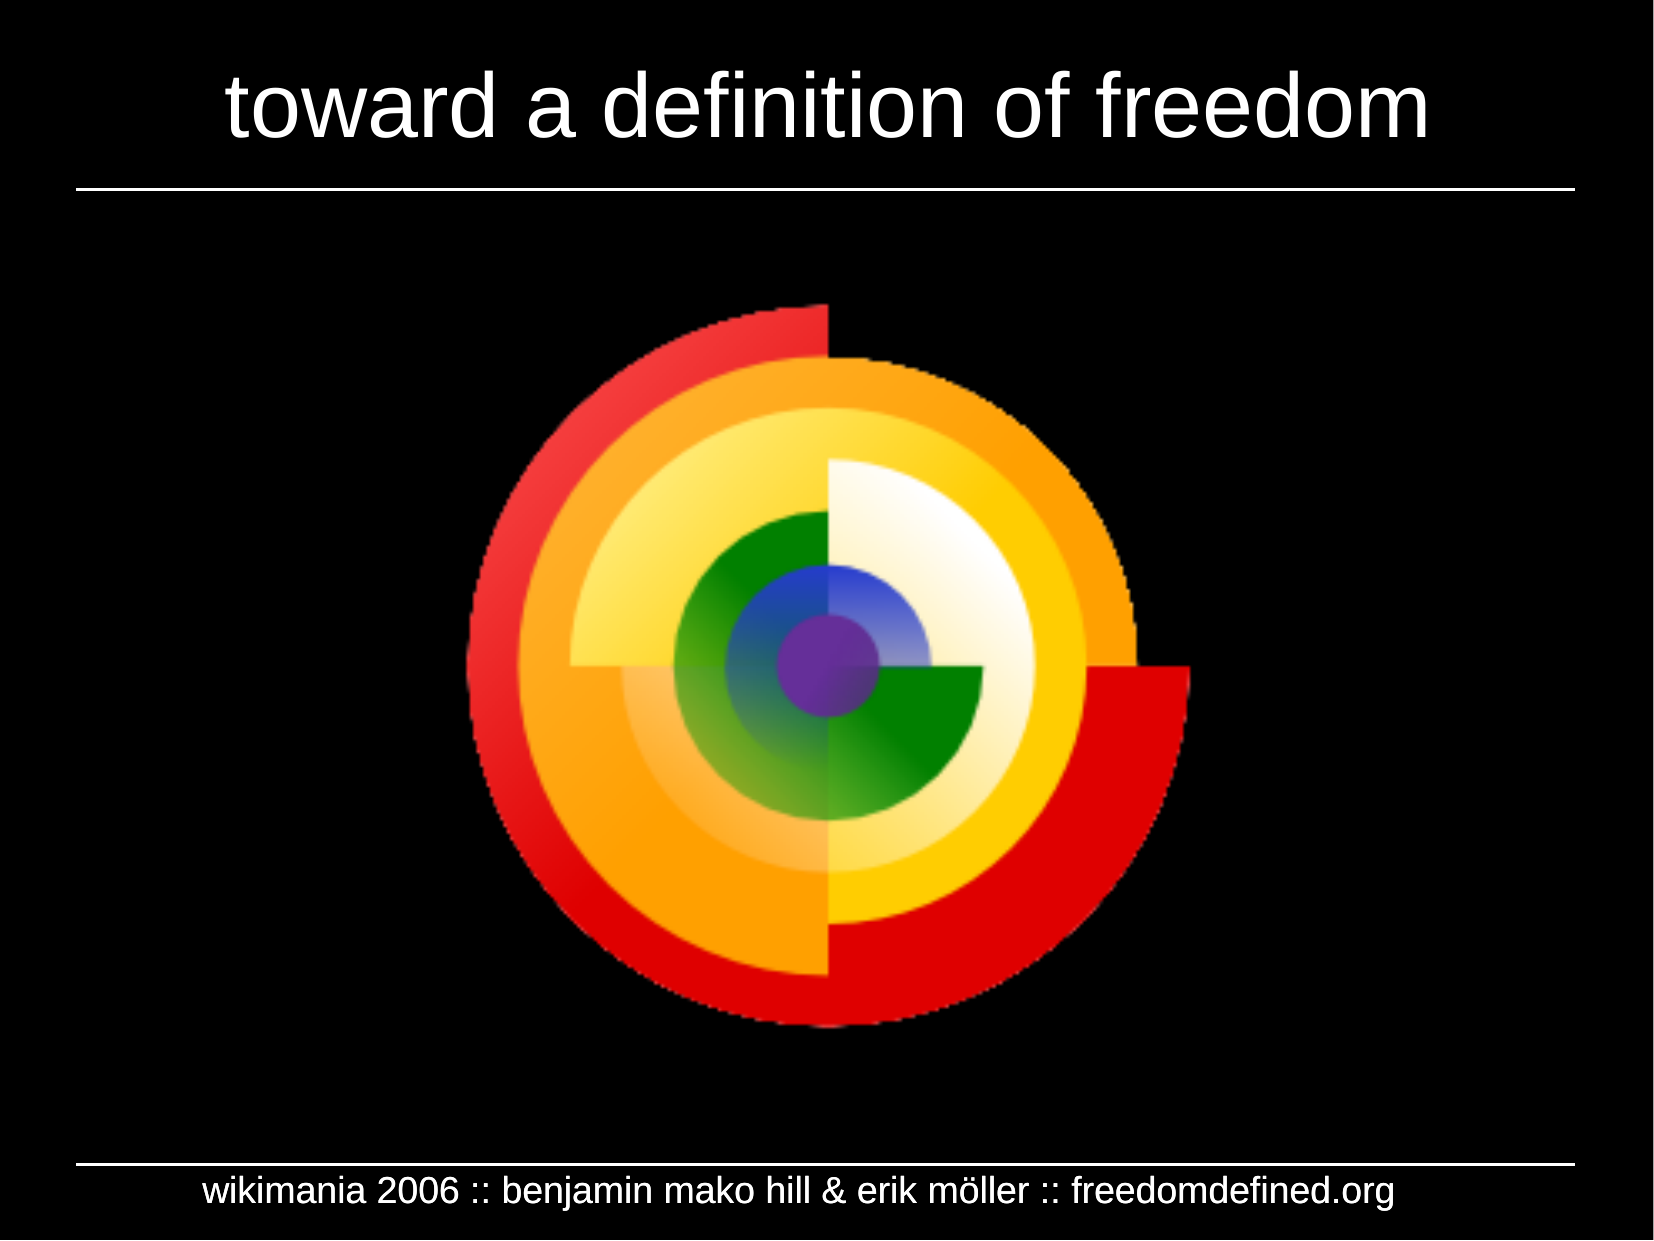

# toward a definition of freedom
wikimania 2006 :: benjamin mako hill & erik möller :: freedomdefined.org